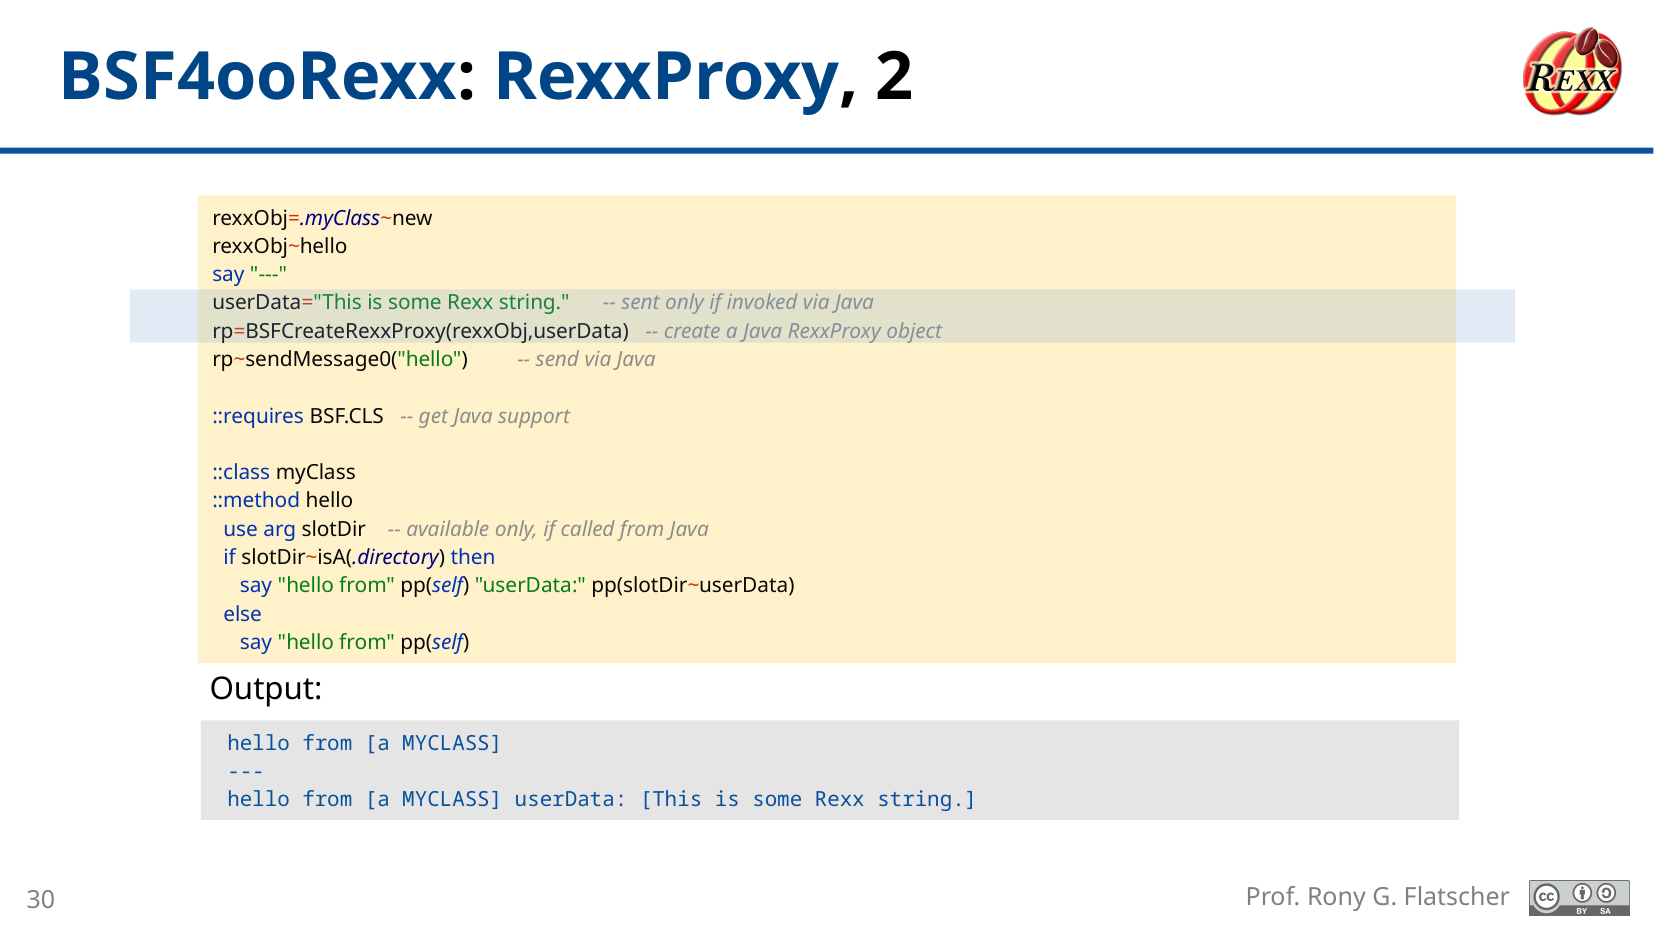

# BSF4ooRexx: RexxProxy, 2
rexxObj=.myClass~new
rexxObj~hello
say "---"
userData="This is some Rexx string." -- sent only if invoked via Java
rp=BSFCreateRexxProxy(rexxObj,userData) -- create a Java RexxProxy object
rp~sendMessage0("hello") -- send via Java
::requires BSF.CLS -- get Java support
::class myClass
::method hello
 use arg slotDir -- available only, if called from Java
 if slotDir~isA(.directory) then
 say "hello from" pp(self) "userData:" pp(slotDir~userData)
 else
 say "hello from" pp(self)
Output:
hello from [a MYCLASS]
---
hello from [a MYCLASS] userData: [This is some Rexx string.]